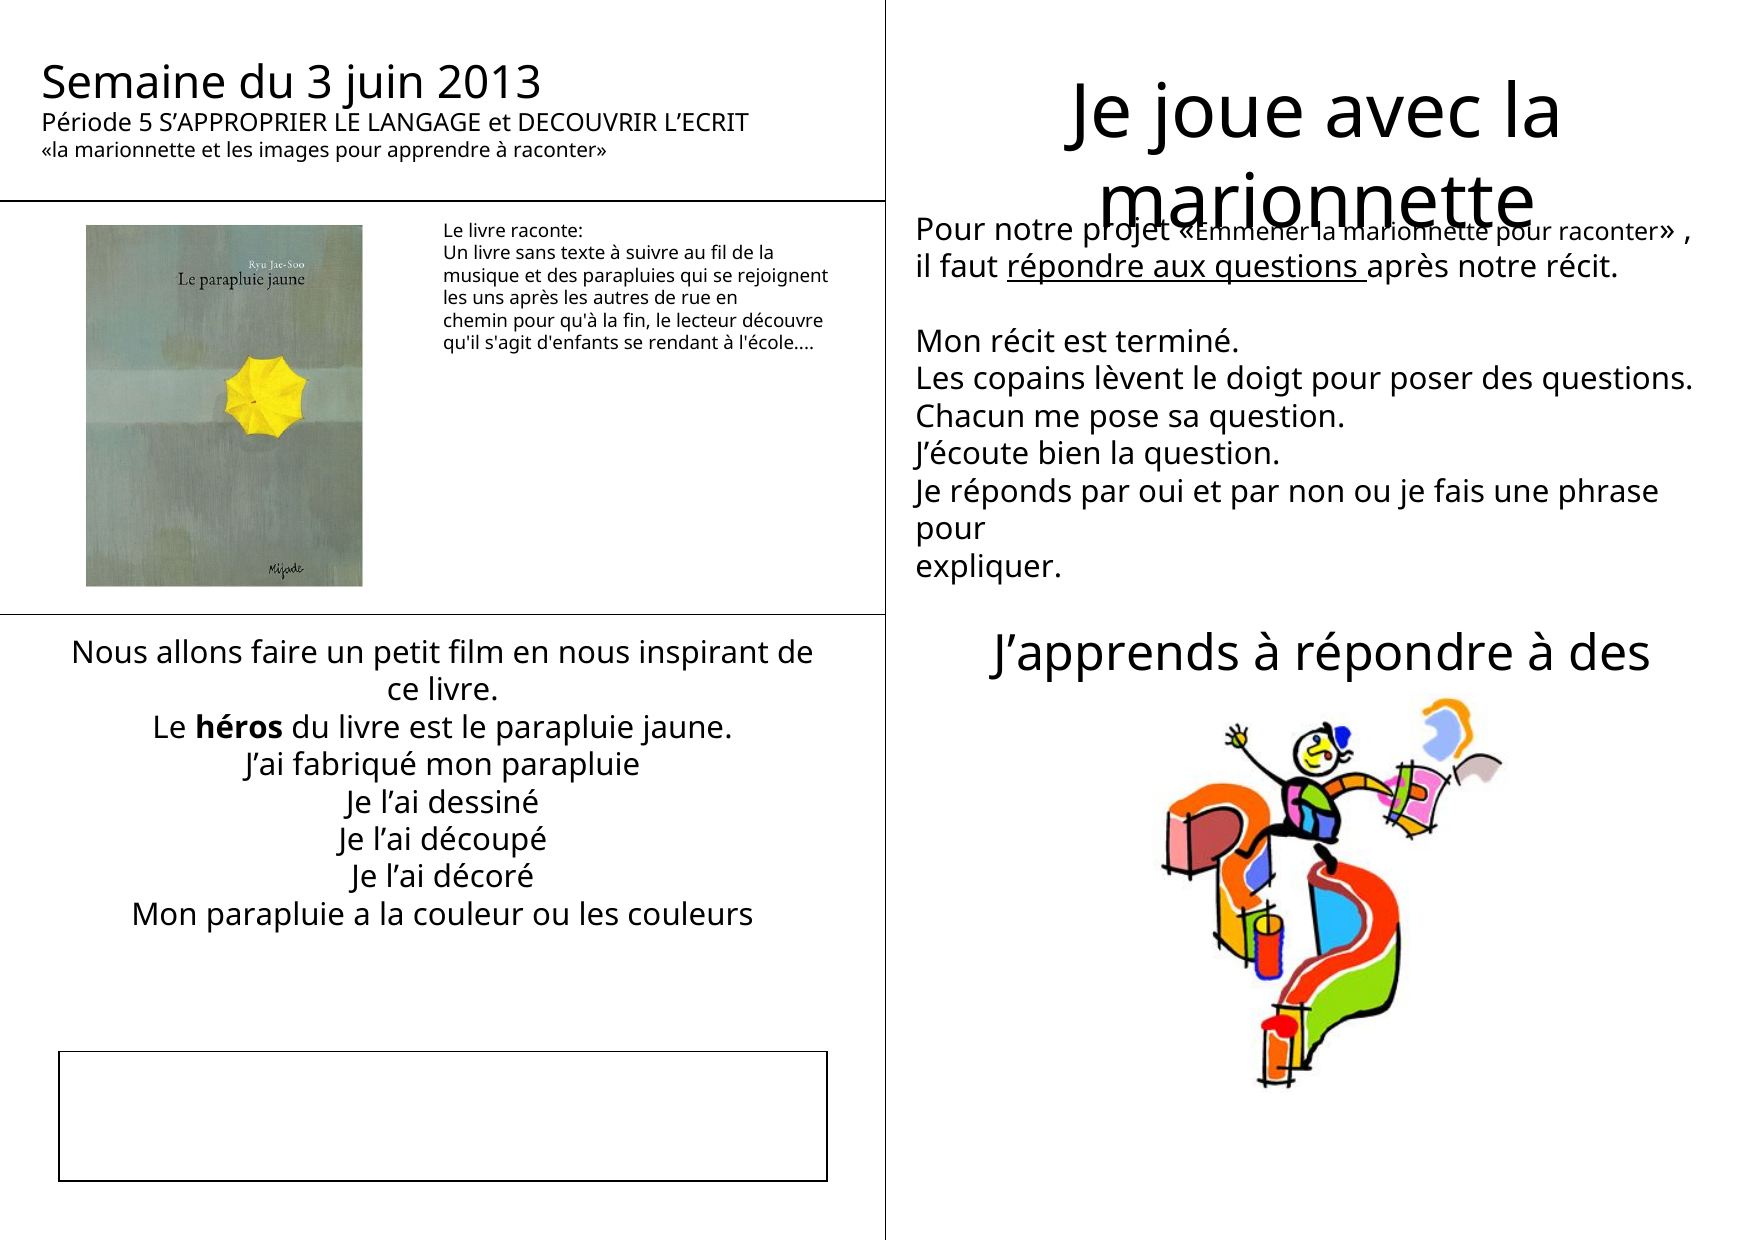

Semaine du 3 juin 2013
Je joue avec la marionnette
Période 5 S’APPROPRIER LE LANGAGE et DECOUVRIR L’ECRIT
«la marionnette et les images pour apprendre à raconter»
Pour notre projet «Emmener la marionnette pour raconter» ,
il faut répondre aux questions après notre récit.
Mon récit est terminé.
Les copains lèvent le doigt pour poser des questions.
Chacun me pose sa question.
J’écoute bien la question.
Je réponds par oui et par non ou je fais une phrase pour
expliquer.
J’apprends à répondre à des questions
Le livre raconte:
Un livre sans texte à suivre au fil de la
musique et des parapluies qui se rejoignent
les uns après les autres de rue en
chemin pour qu'à la fin, le lecteur découvre
qu'il s'agit d'enfants se rendant à l'école....
Nous allons faire un petit film en nous inspirant de
ce livre.
Le héros du livre est le parapluie jaune.
J’ai fabriqué mon parapluie
Je l’ai dessiné
Je l’ai découpé
Je l’ai décoré
Mon parapluie a la couleur ou les couleurs